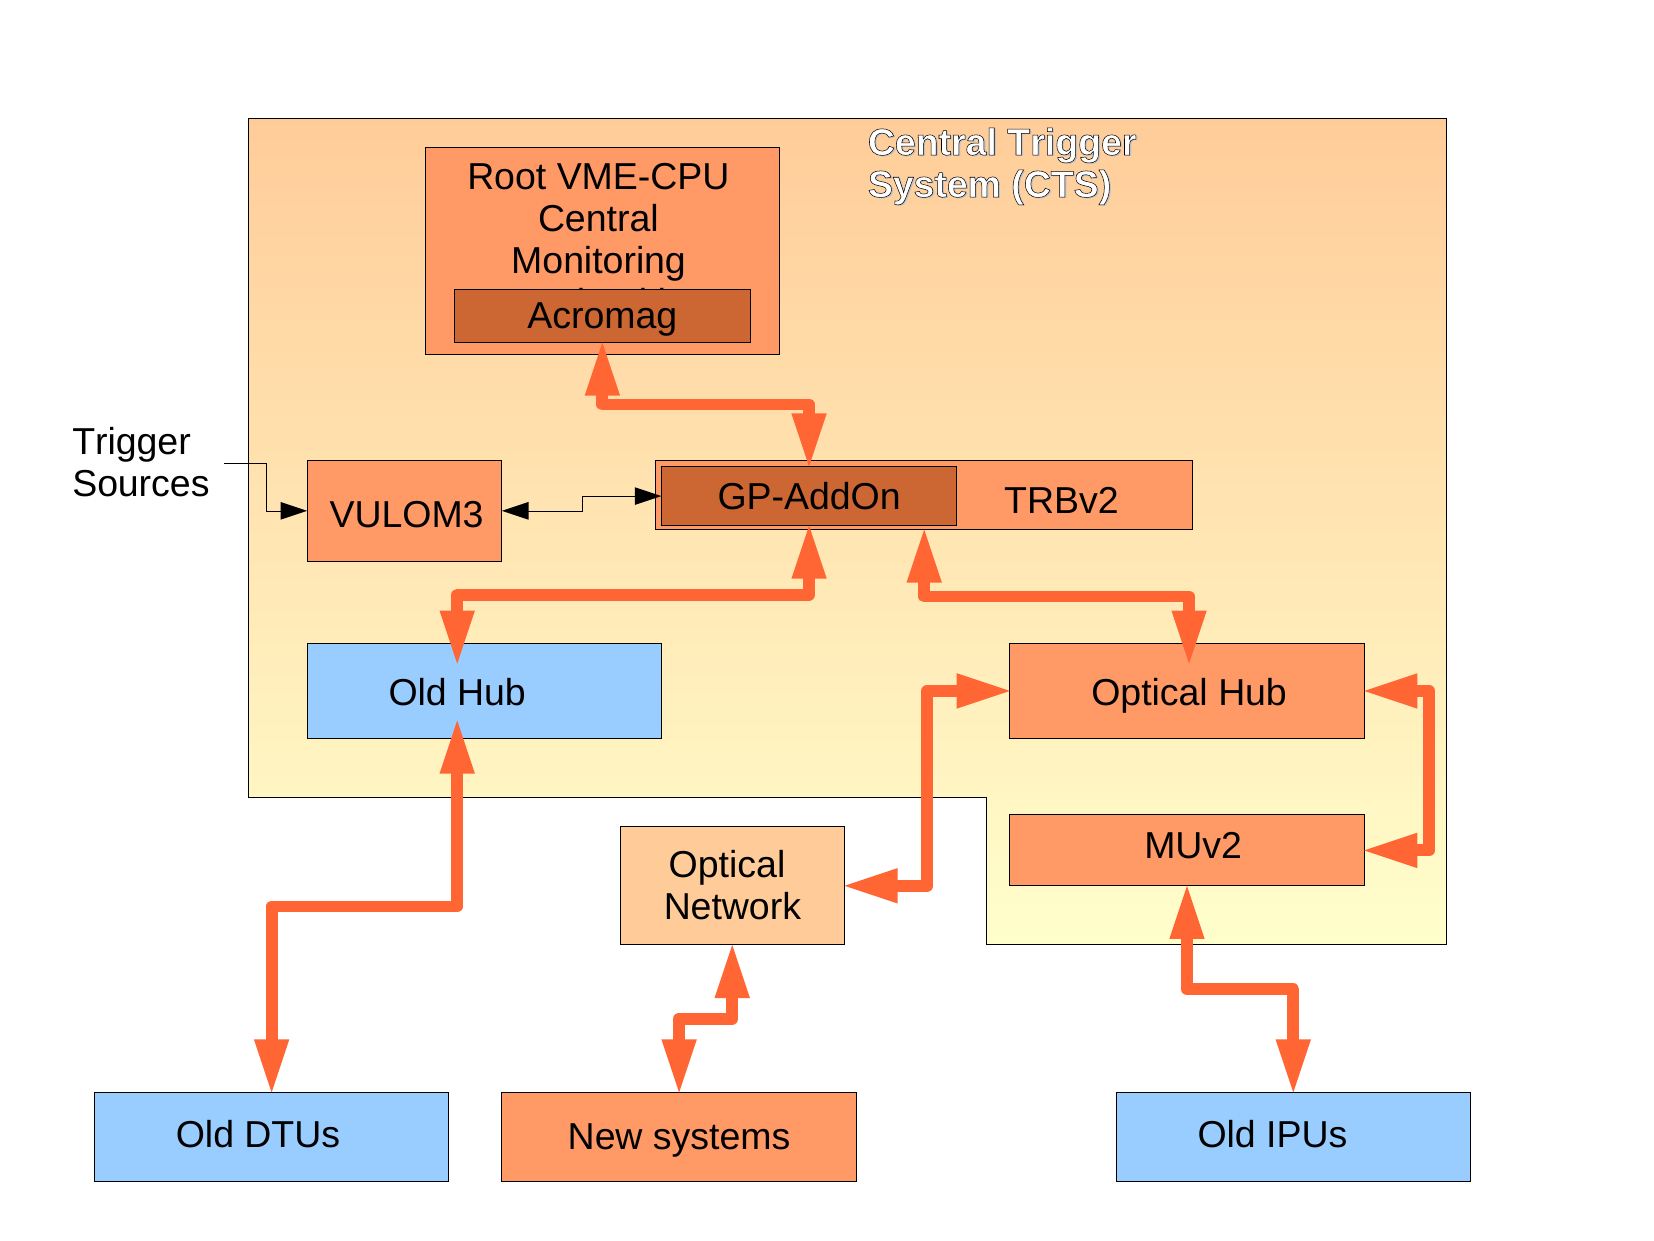

Central Trigger
System (CTS)
Root VME-CPU
Central Monitoring
MU algorithm
Acromag
Trigger
Sources
GP-AddOn
TRBv2
VULOM3
Old Hub
Optical Hub
MUv2
Optical
Network
New systems
Old DTUs
Old IPUs